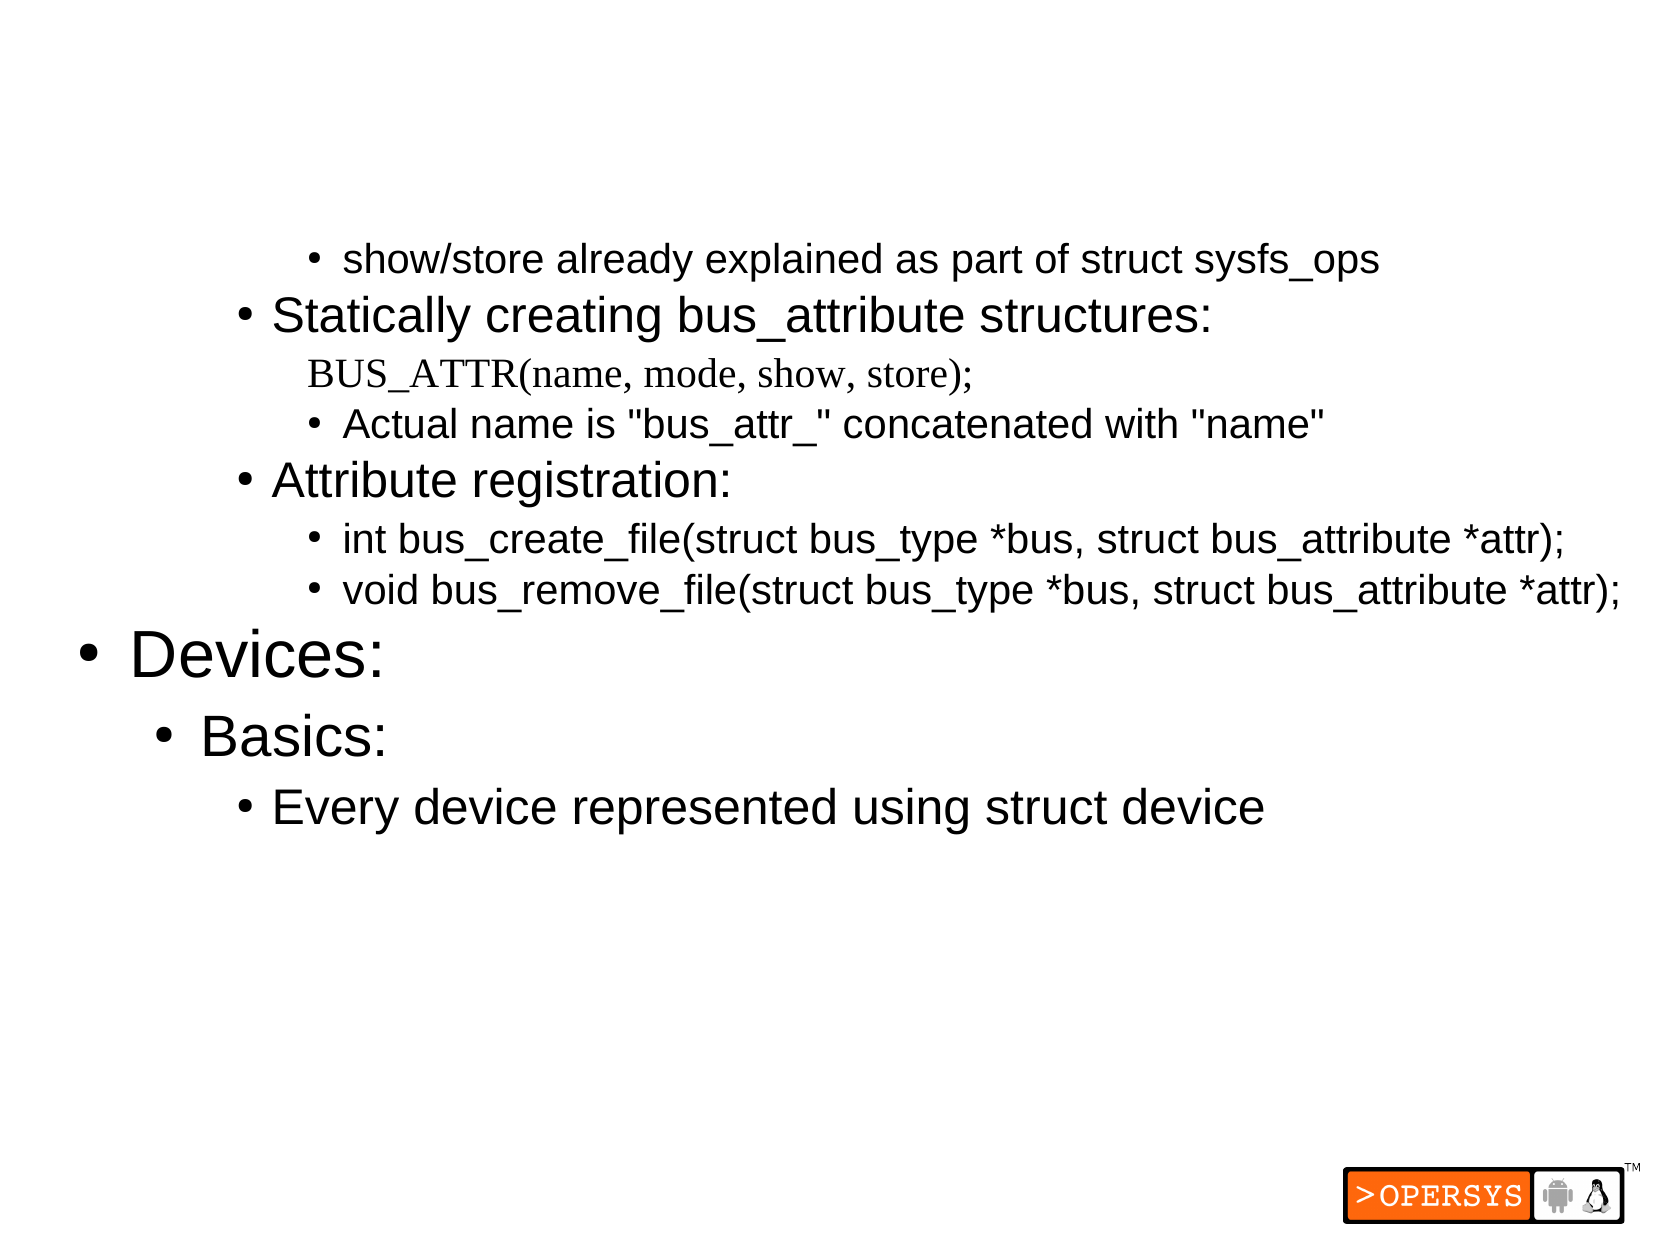

# show/store already explained as part of struct sysfs_ops
Statically creating bus_attribute structures:
BUS_ATTR(name, mode, show, store);
Actual name is "bus_attr_" concatenated with "name"
Attribute registration:
int bus_create_file(struct bus_type *bus, struct bus_attribute *attr);
void bus_remove_file(struct bus_type *bus, struct bus_attribute *attr);
Devices:
Basics:
Every device represented using struct device